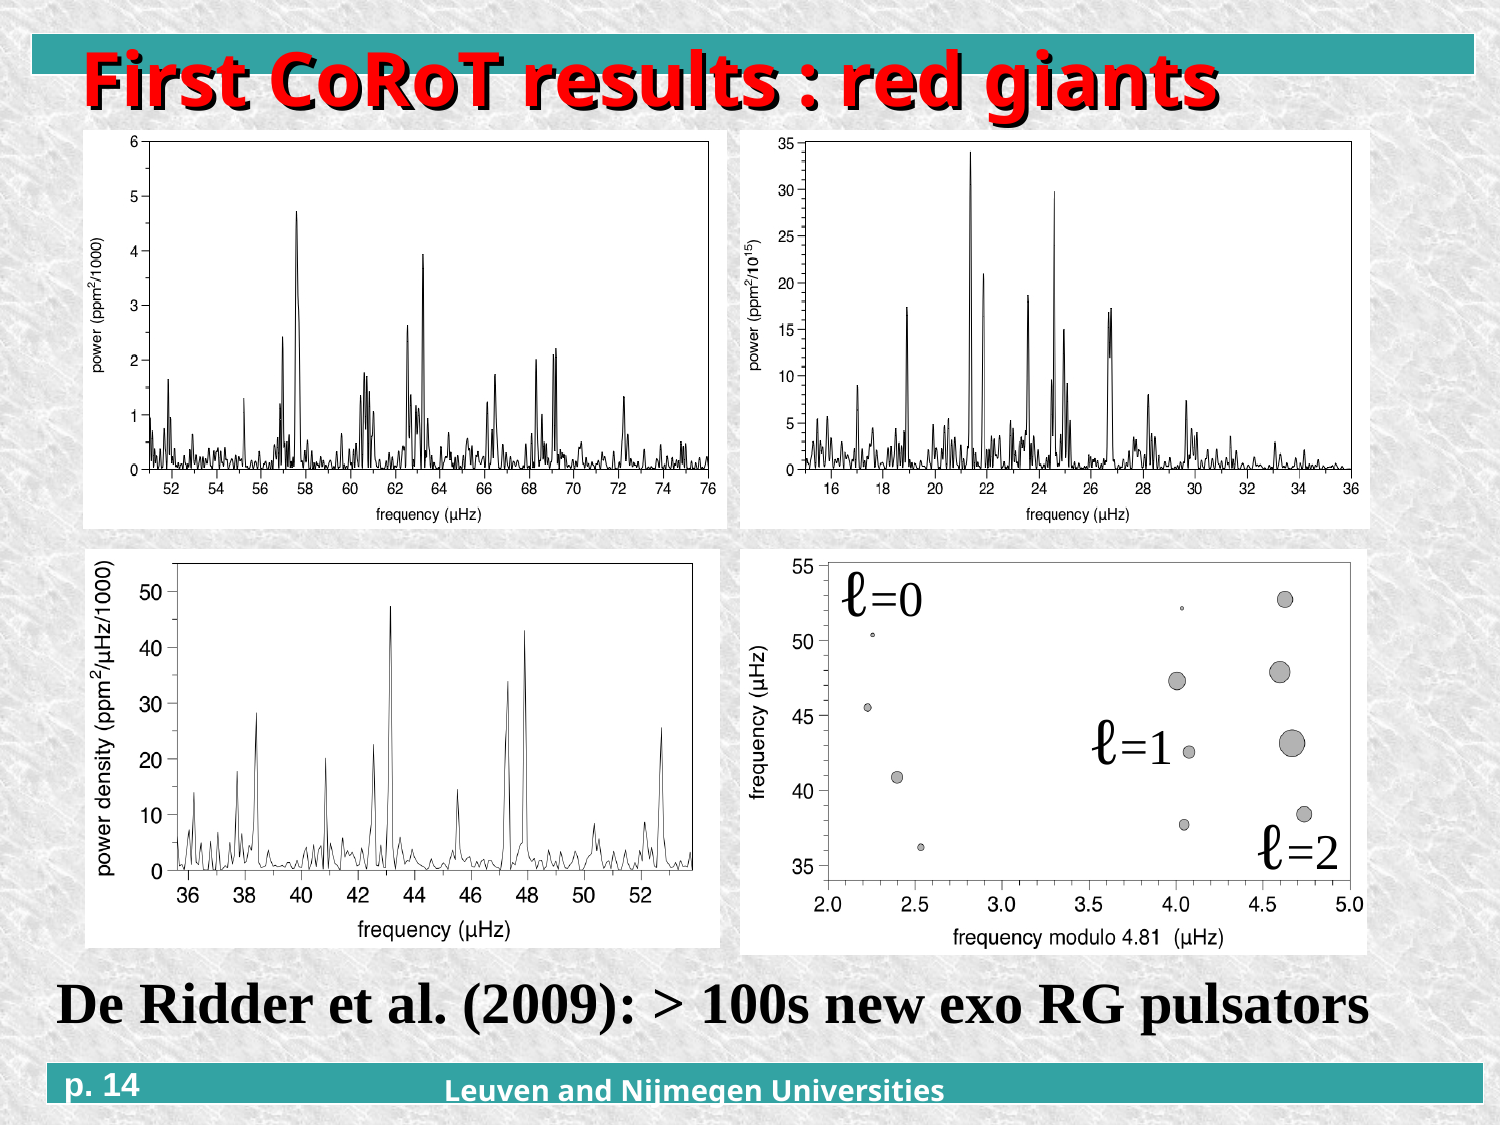

# First CoRoT results : red giants
ℓ=0
ℓ=1
ℓ=2
De Ridder et al. (2009): > 100s new exo RG pulsators